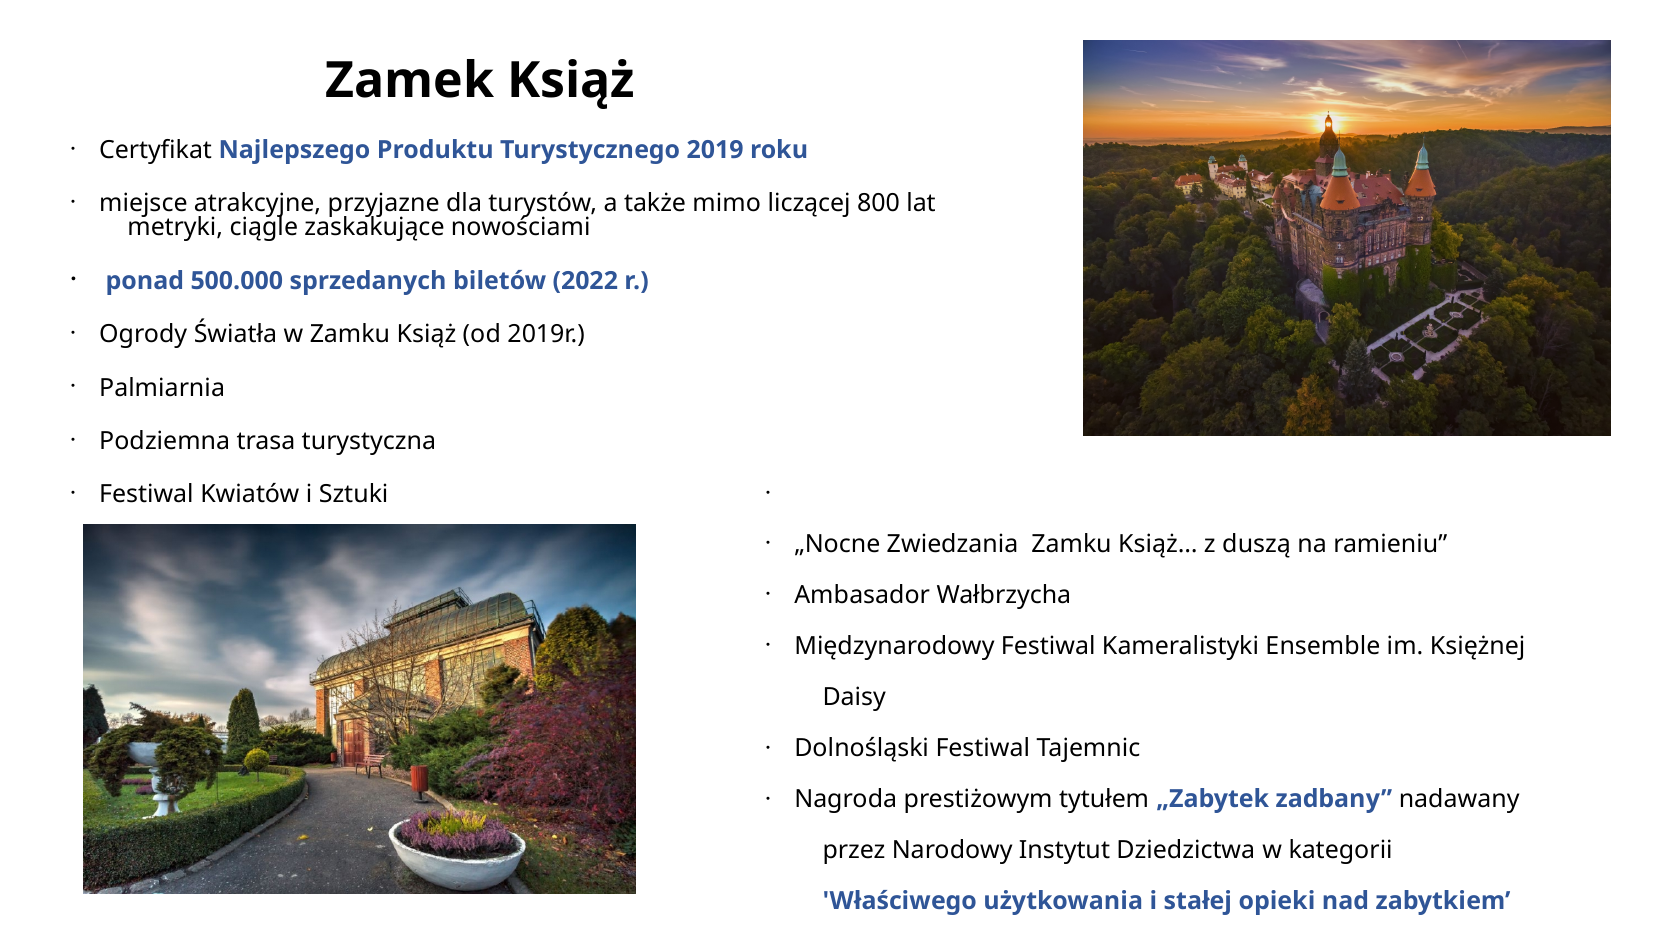

# Zamek Książ
Certyfikat Najlepszego Produktu Turystycznego 2019 roku
miejsce atrakcyjne, przyjazne dla turystów, a także mimo liczącej 800 lat metryki, ciągle zaskakujące nowościami
 ponad 500.000 sprzedanych biletów (2022 r.)
Ogrody Światła w Zamku Książ (od 2019r.)
Palmiarnia
Podziemna trasa turystyczna
Festiwal Kwiatów i Sztuki
„Nocne Zwiedzania Zamku Książ… z duszą na ramieniu”
Ambasador Wałbrzycha
Międzynarodowy Festiwal Kameralistyki Ensemble im. Księżnej Daisy
Dolnośląski Festiwal Tajemnic
Nagroda prestiżowym tytułem „Zabytek zadbany” nadawany przez Narodowy Instytut Dziedzictwa w kategorii 'Właściwego użytkowania i stałej opieki nad zabytkiem’ (2022 r.)